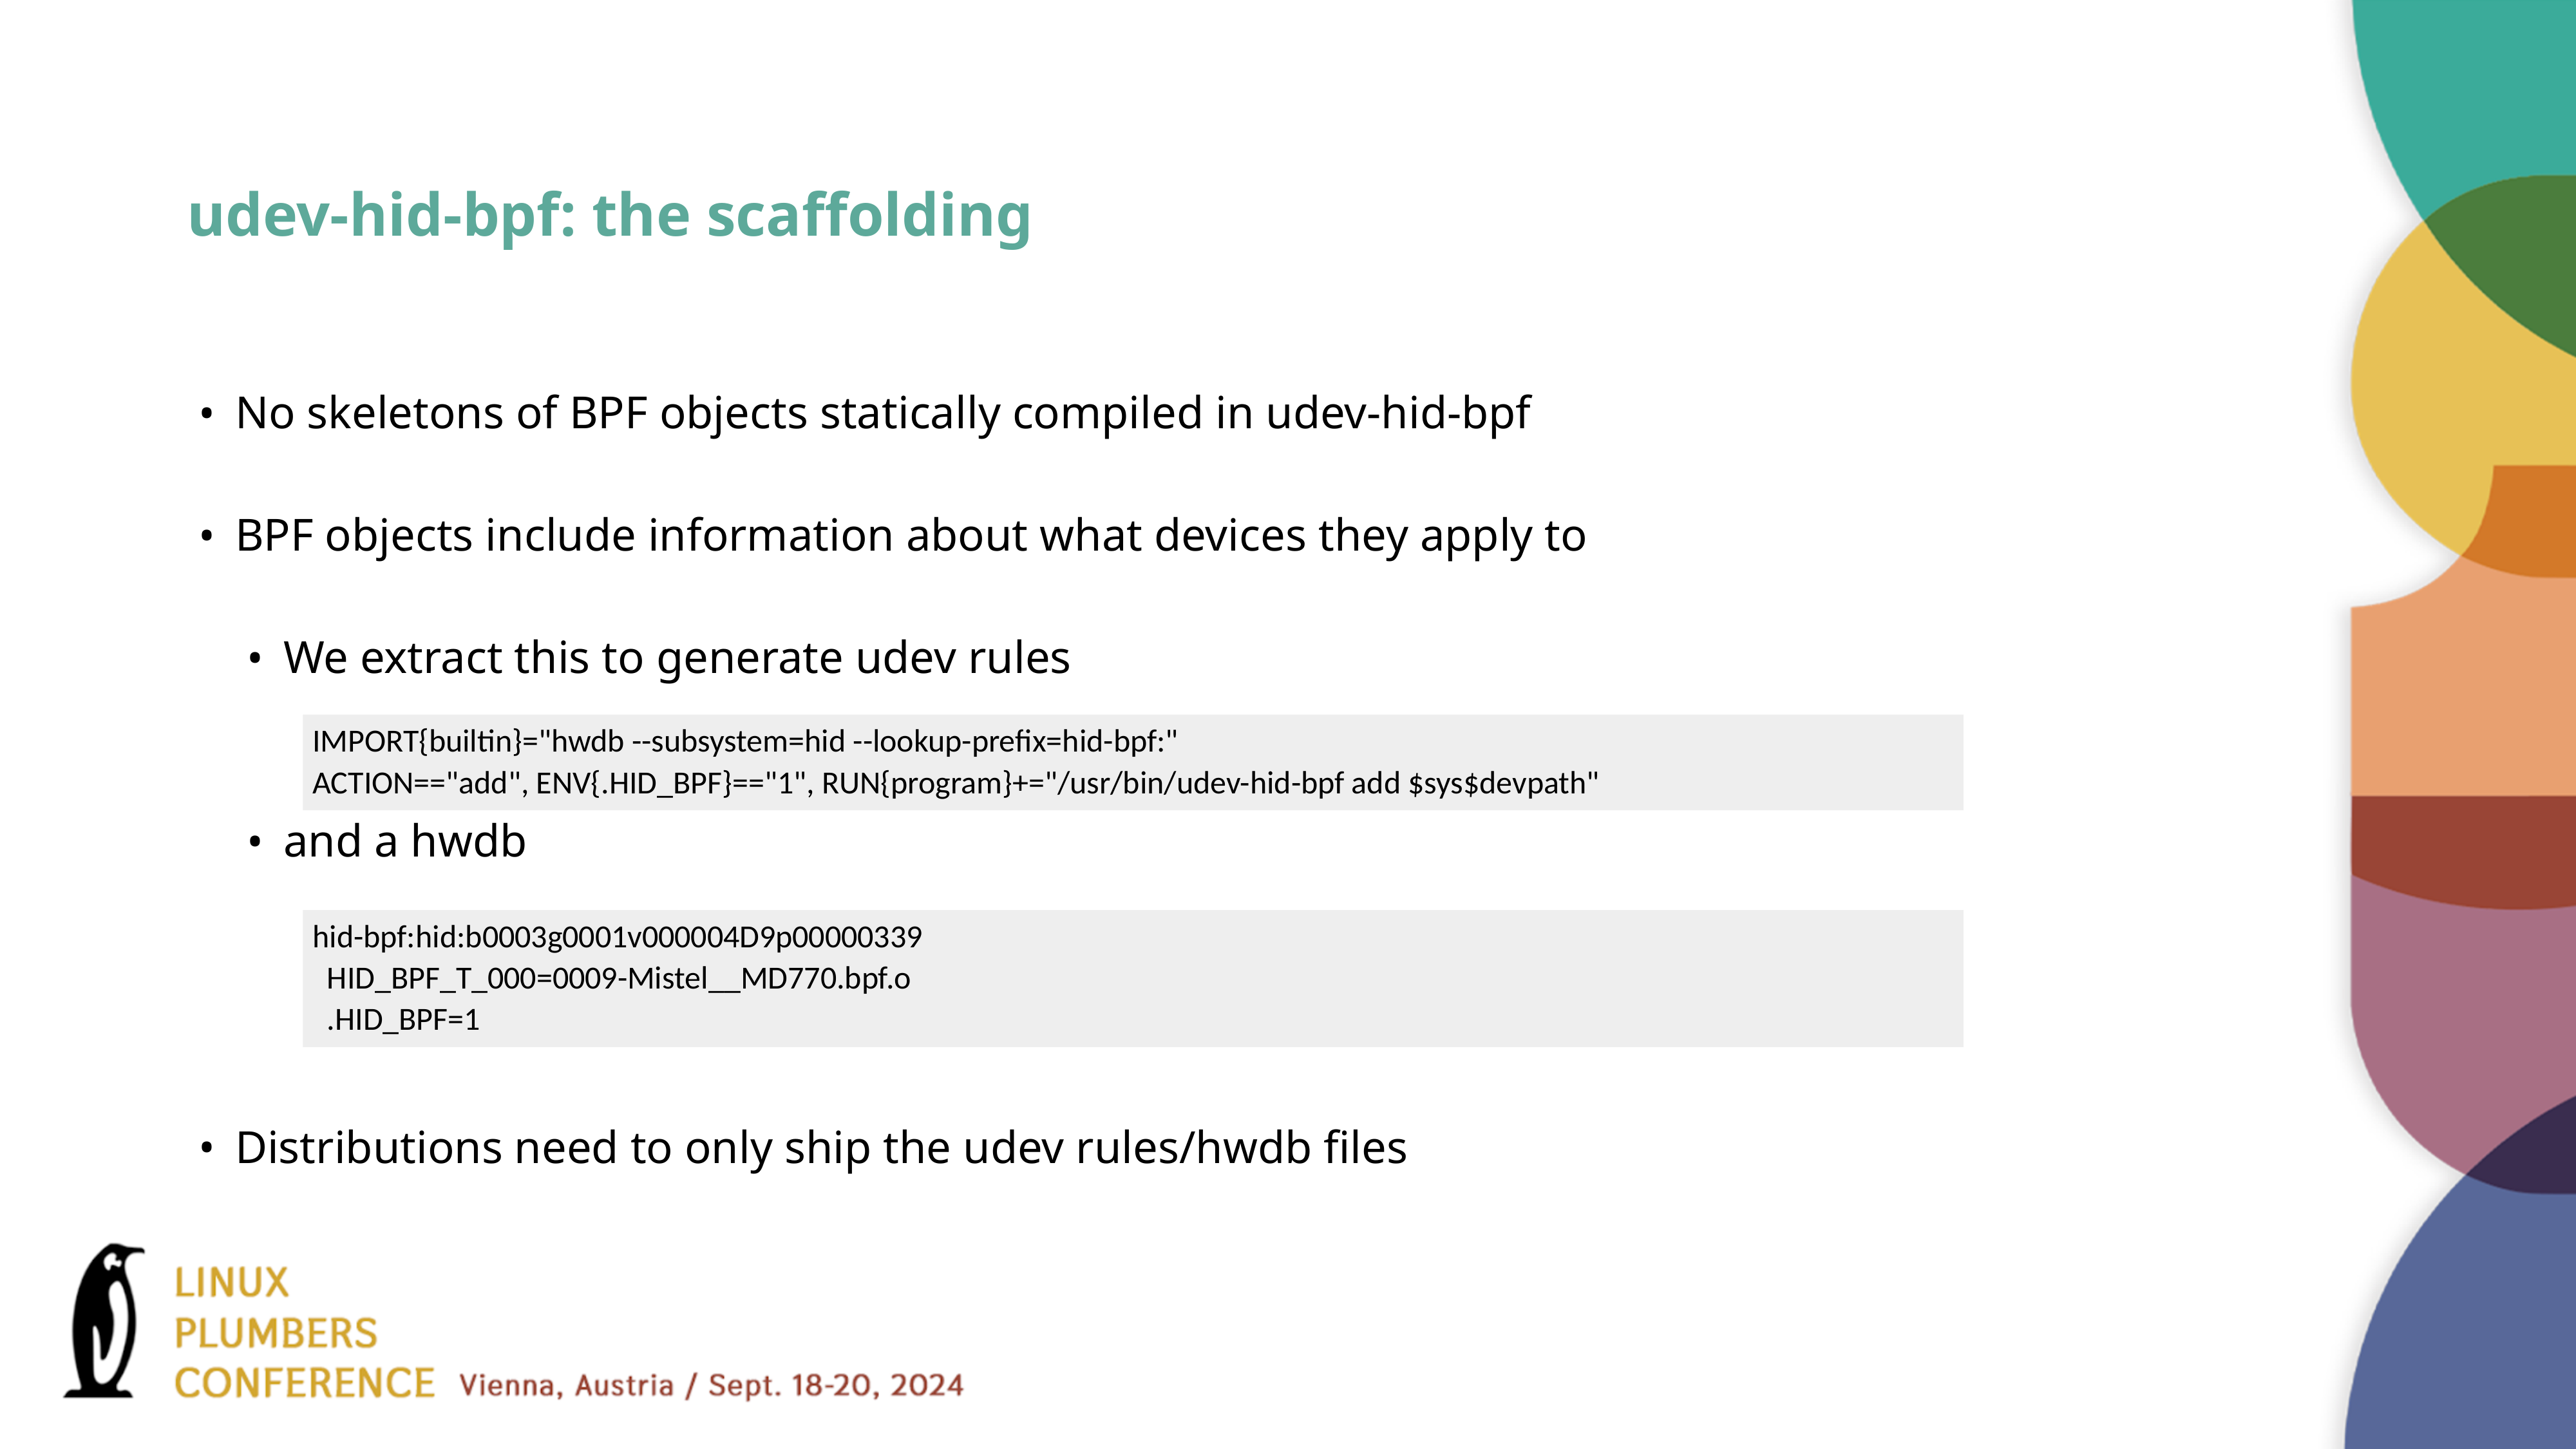

# udev-hid-bpf: the scaffolding
No skeletons of BPF objects statically compiled in udev-hid-bpf
BPF objects include information about what devices they apply to
We extract this to generate udev rules
and a hwdb
Distributions need to only ship the udev rules/hwdb files
IMPORT{builtin}="hwdb --subsystem=hid --lookup-prefix=hid-bpf:"
ACTION=="add", ENV{.HID_BPF}=="1", RUN{program}+="/usr/bin/udev-hid-bpf add $sys$devpath"
hid-bpf:hid:b0003g0001v000004D9p00000339
 HID_BPF_T_000=0009-Mistel__MD770.bpf.o
 .HID_BPF=1